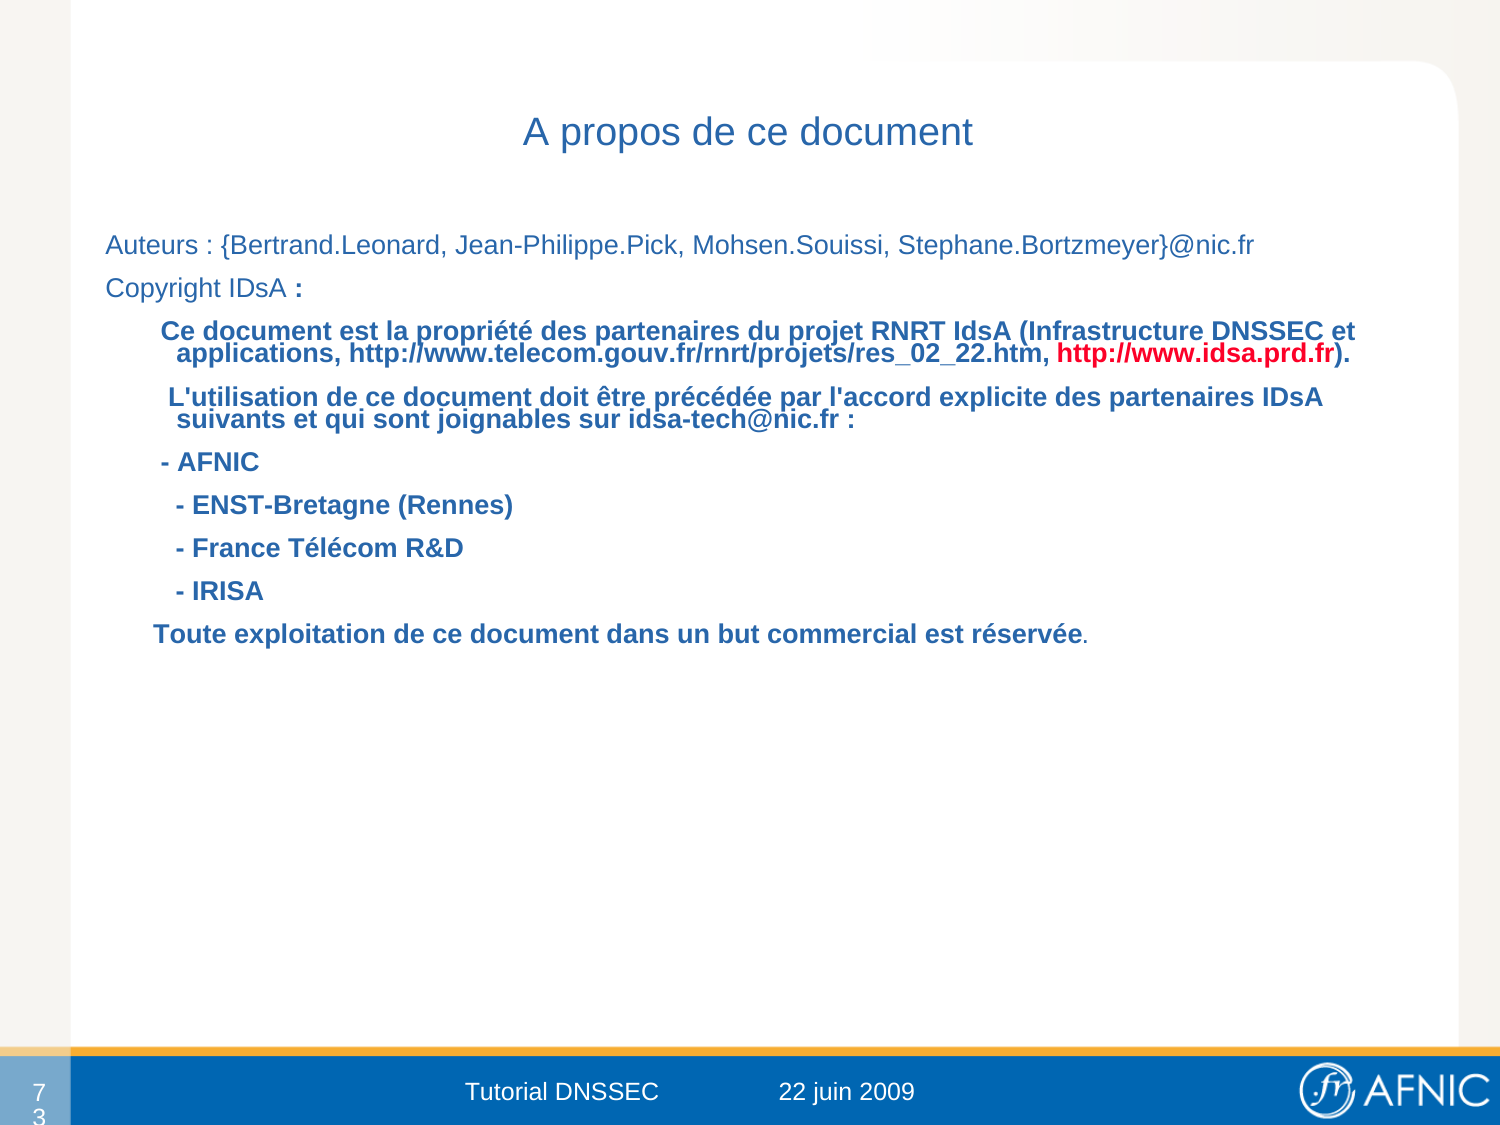

# A propos de ce document
Auteurs : {Bertrand.Leonard, Jean-Philippe.Pick, Mohsen.Souissi, Stephane.Bortzmeyer}@nic.fr
Copyright IDsA :
 Ce document est la propriété des partenaires du projet RNRT IdsA (Infrastructure DNSSEC et applications, http://www.telecom.gouv.fr/rnrt/projets/res_02_22.htm, http://www.idsa.prd.fr).
 L'utilisation de ce document doit être précédée par l'accord explicite des partenaires IDsA suivants et qui sont joignables sur idsa-tech@nic.fr :
 - AFNIC
 - ENST-Bretagne (Rennes)
 - France Télécom R&D
 - IRISA
 Toute exploitation de ce document dans un but commercial est réservée.